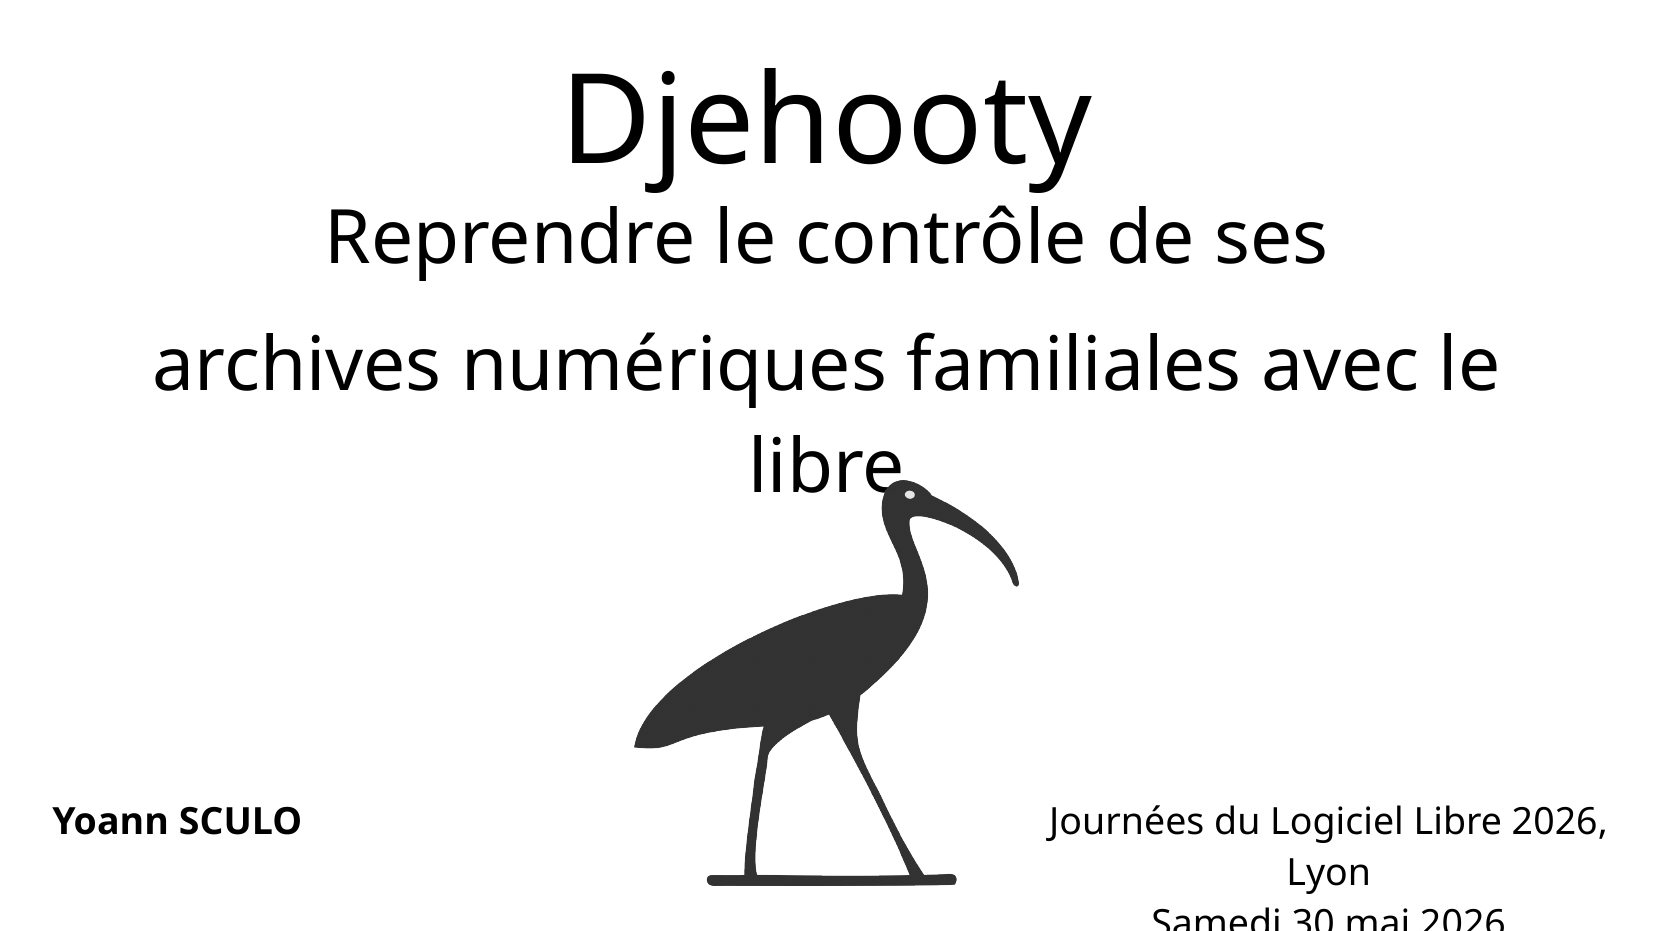

# Djehooty
Reprendre le contrôle de ses
archives numériques familiales avec le libre
Yoann SCULO
Journées du Logiciel Libre 2026, Lyon
Samedi 30 mai 2026